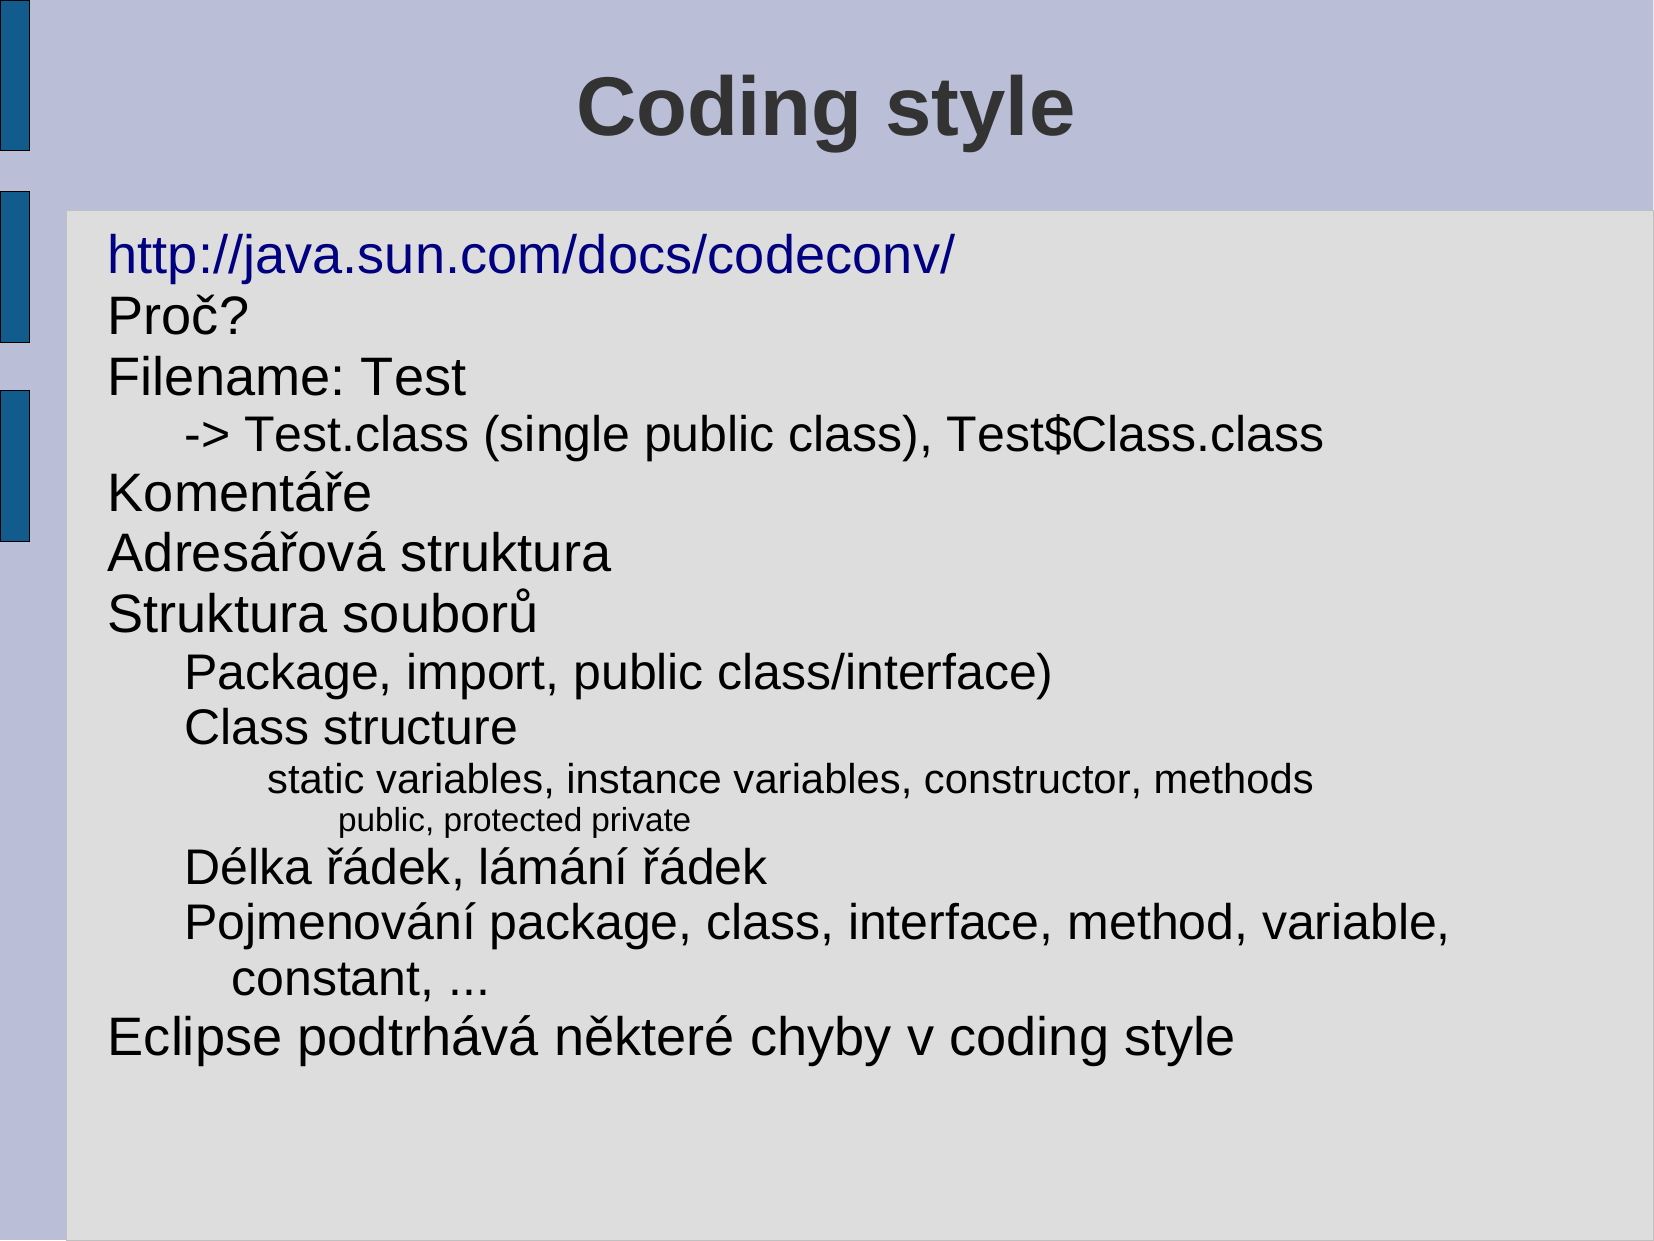

# Coding style
http://java.sun.com/docs/codeconv/
Proč?
Filename: Test
-> Test.class (single public class), Test$Class.class
Komentáře
Adresářová struktura
Struktura souborů
Package, import, public class/interface)
Class structure
static variables, instance variables, constructor, methods
public, protected private
Délka řádek, lámání řádek
Pojmenování package, class, interface, method, variable, constant, ...
Eclipse podtrhává některé chyby v coding style